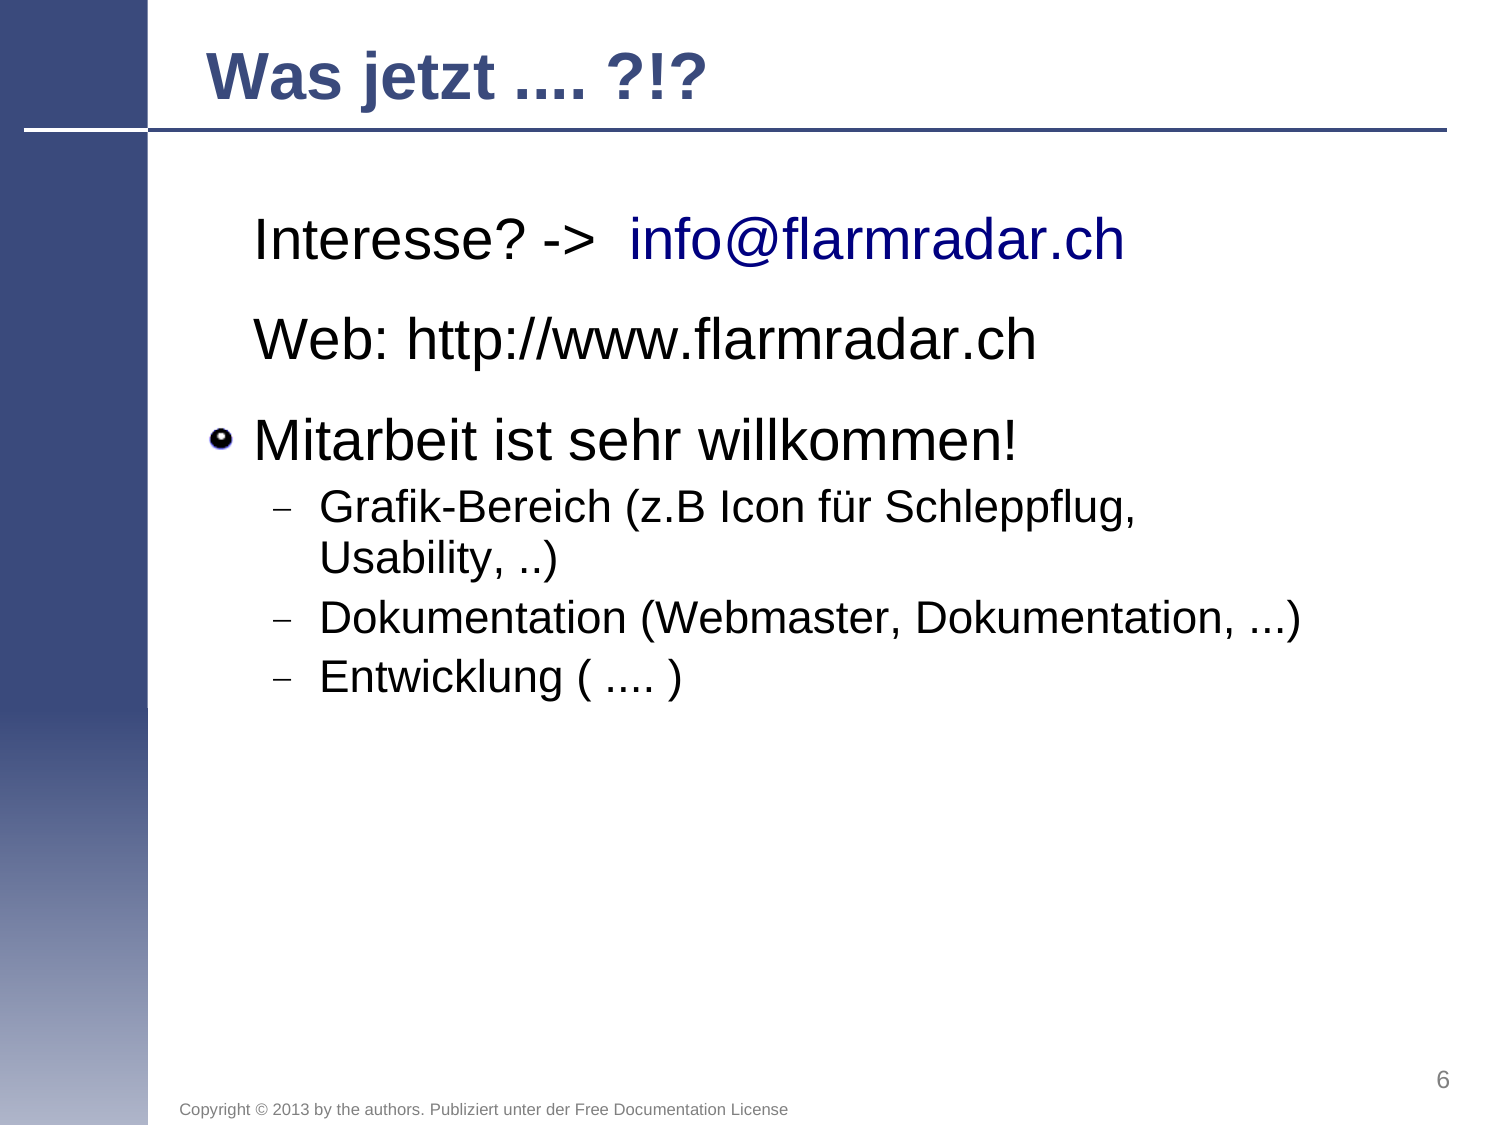

# Was jetzt .... ?!?
Interesse? -> info@flarmradar.ch
Web: http://www.flarmradar.ch
Mitarbeit ist sehr willkommen!
Grafik-Bereich (z.B Icon für Schleppflug, Usability, ..)
Dokumentation (Webmaster, Dokumentation, ...)
Entwicklung ( .... )